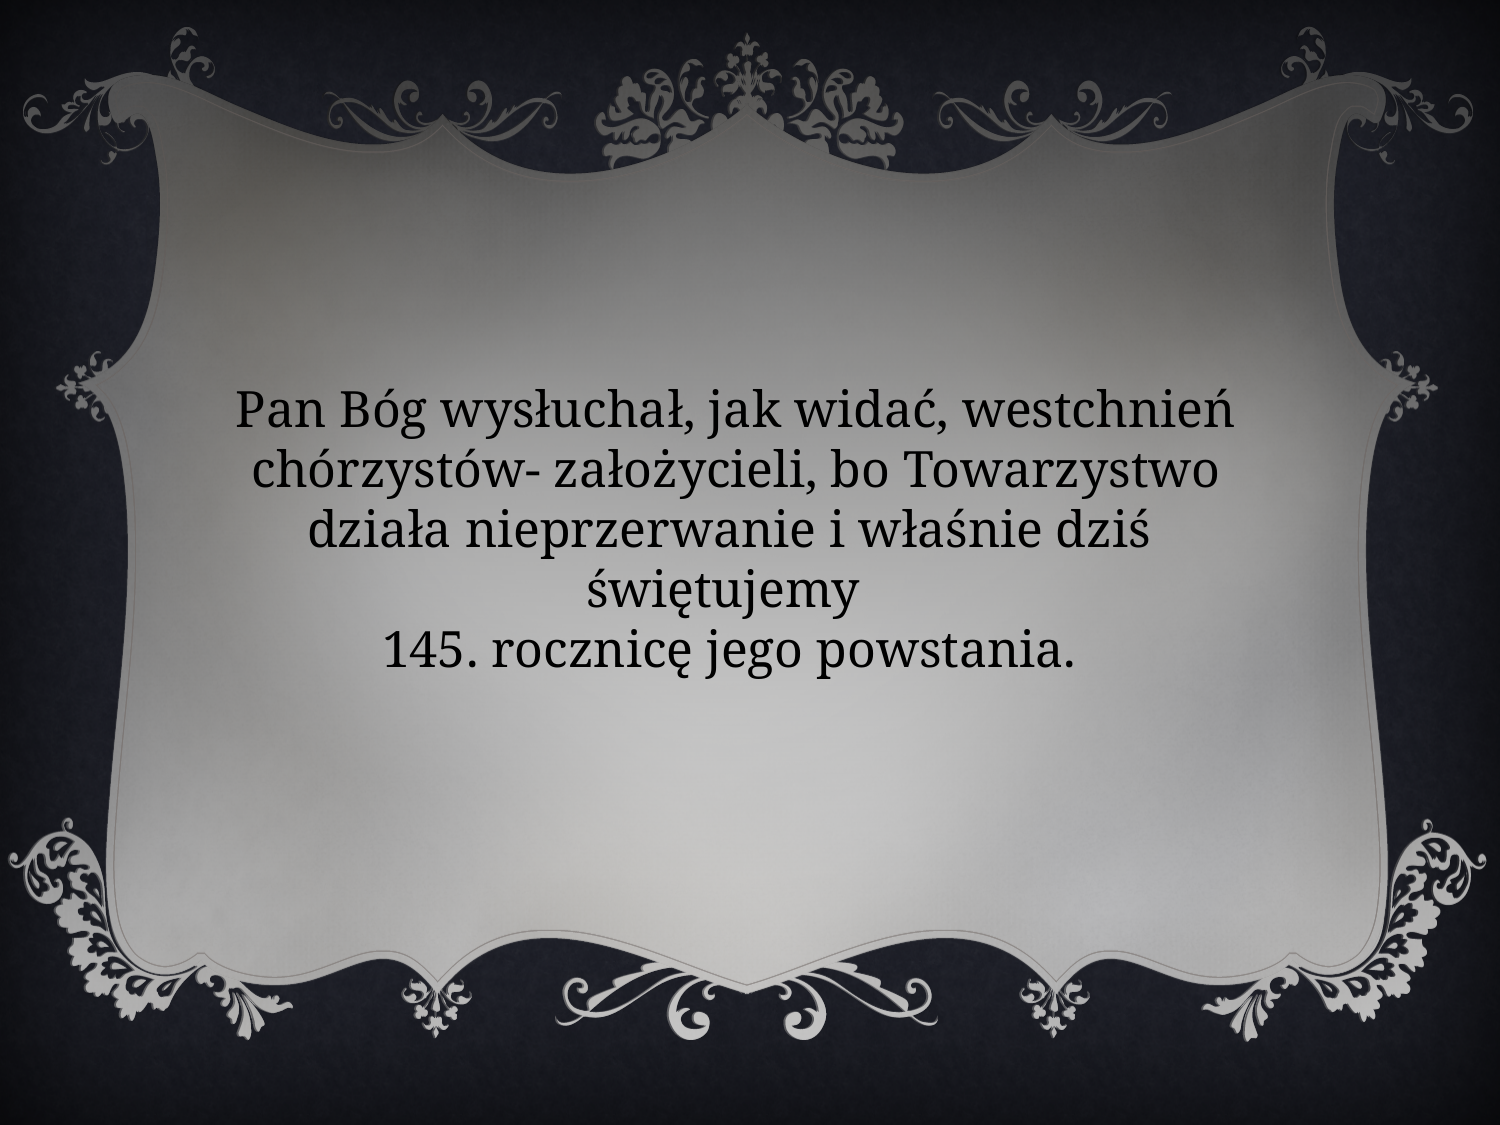

Pan Bóg wysłuchał, jak widać, westchnień chórzystów- założycieli, bo Towarzystwo działa nieprzerwanie i właśnie dziś świętujemy
145. rocznicę jego powstania.